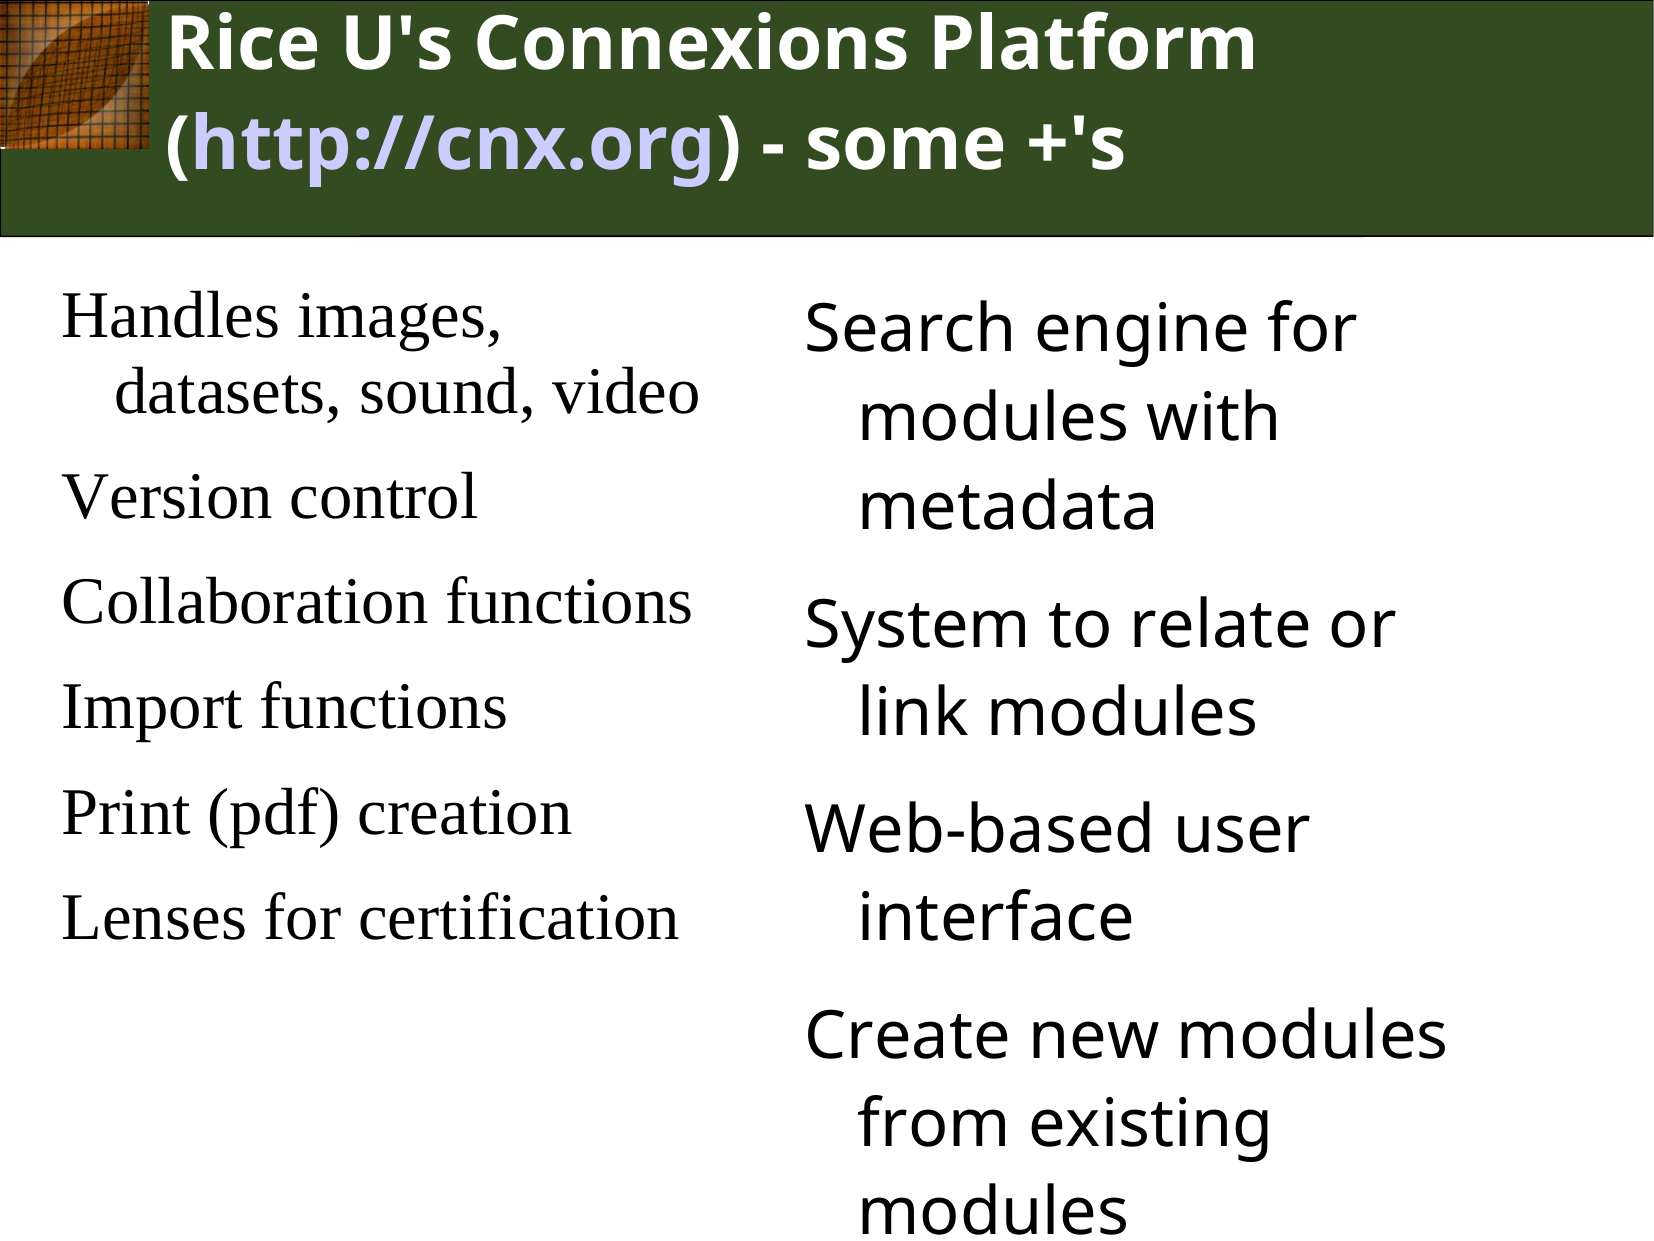

# Rice U's Connexions Platform (http://cnx.org) - some +'s
Handles images, datasets, sound, video
Version control
Collaboration functions
Import functions
Print (pdf) creation
Lenses for certification
Search engine for modules with metadata
System to relate or link modules
Web-based user interface
Create new modules from existing modules